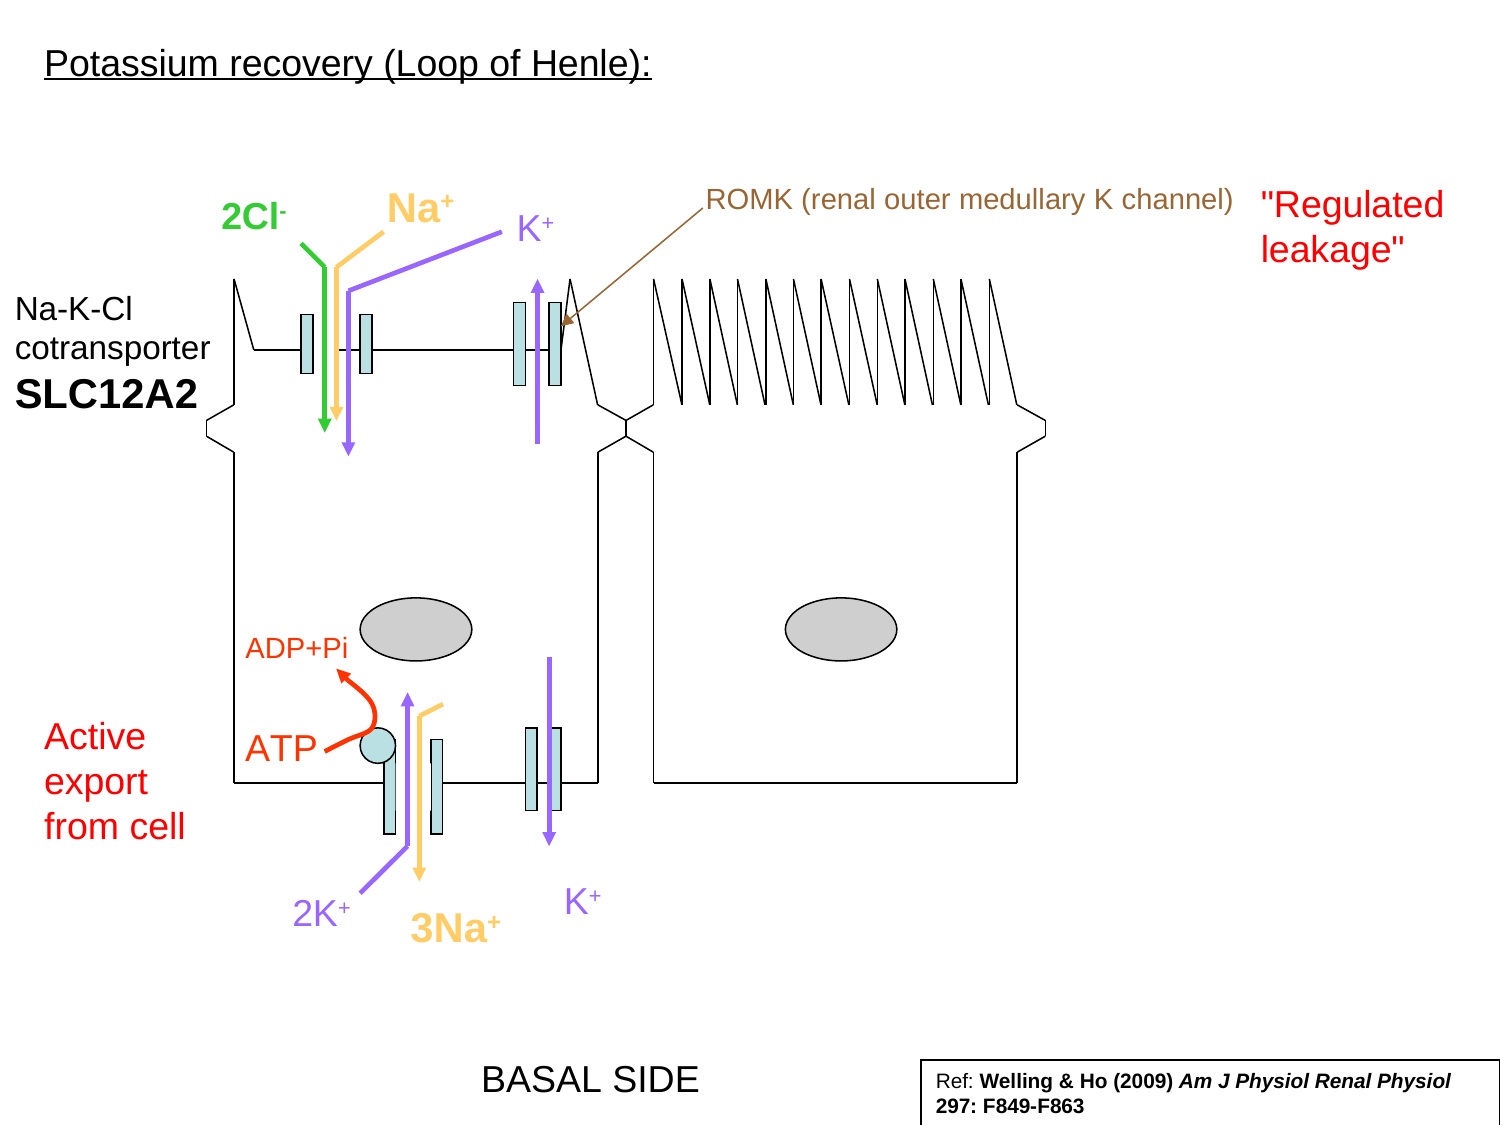

Potassium recovery (Loop of Henle):
Na+
ROMK (renal outer medullary K channel)
"Regulated leakage"
2Cl-
K+
Na-K-Cl cotransporter SLC12A2
ADP+Pi
Active export from cell
ATP
K+
2K+
3Na+
BASAL SIDE
Ref: Welling & Ho (2009) Am J Physiol Renal Physiol 297: F849-F863